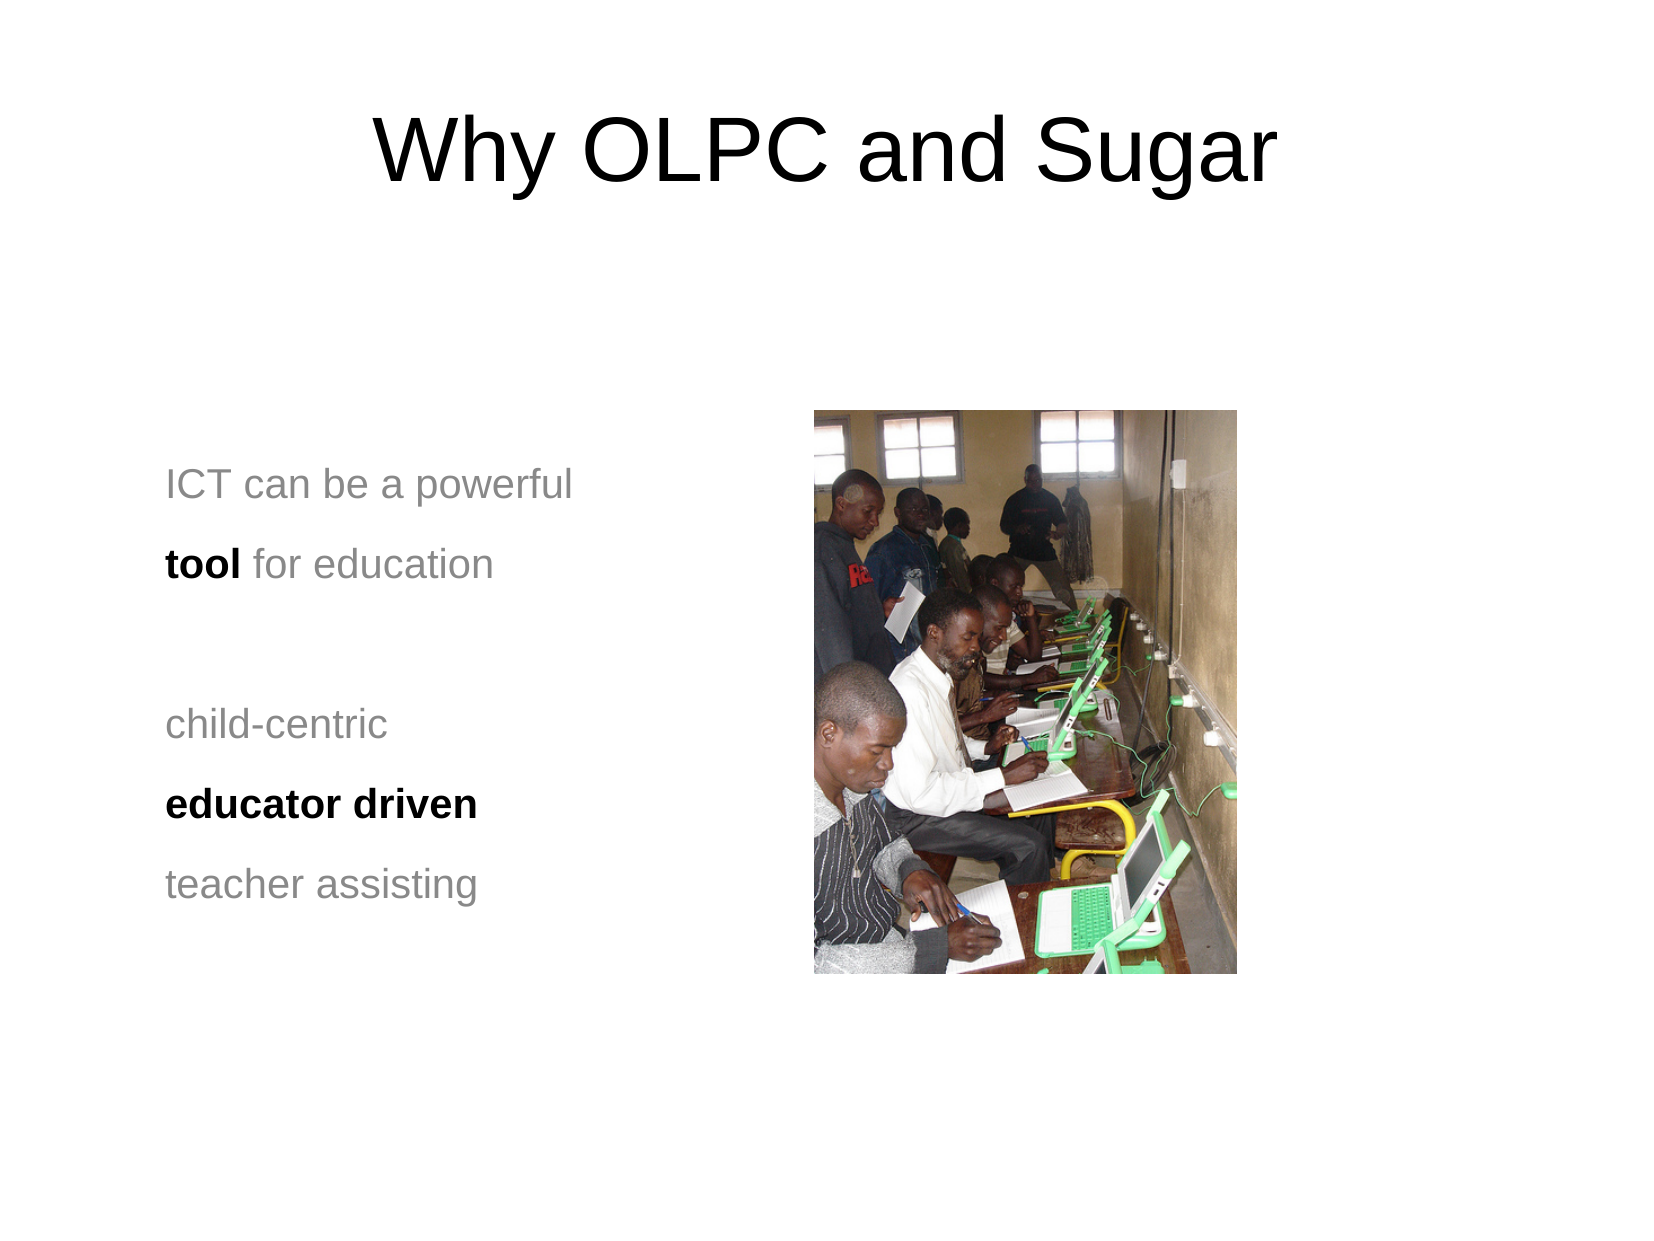

# Why OLPC and Sugar
ICT can be a powerful
tool for education
child-centric
educator driven
teacher assisting